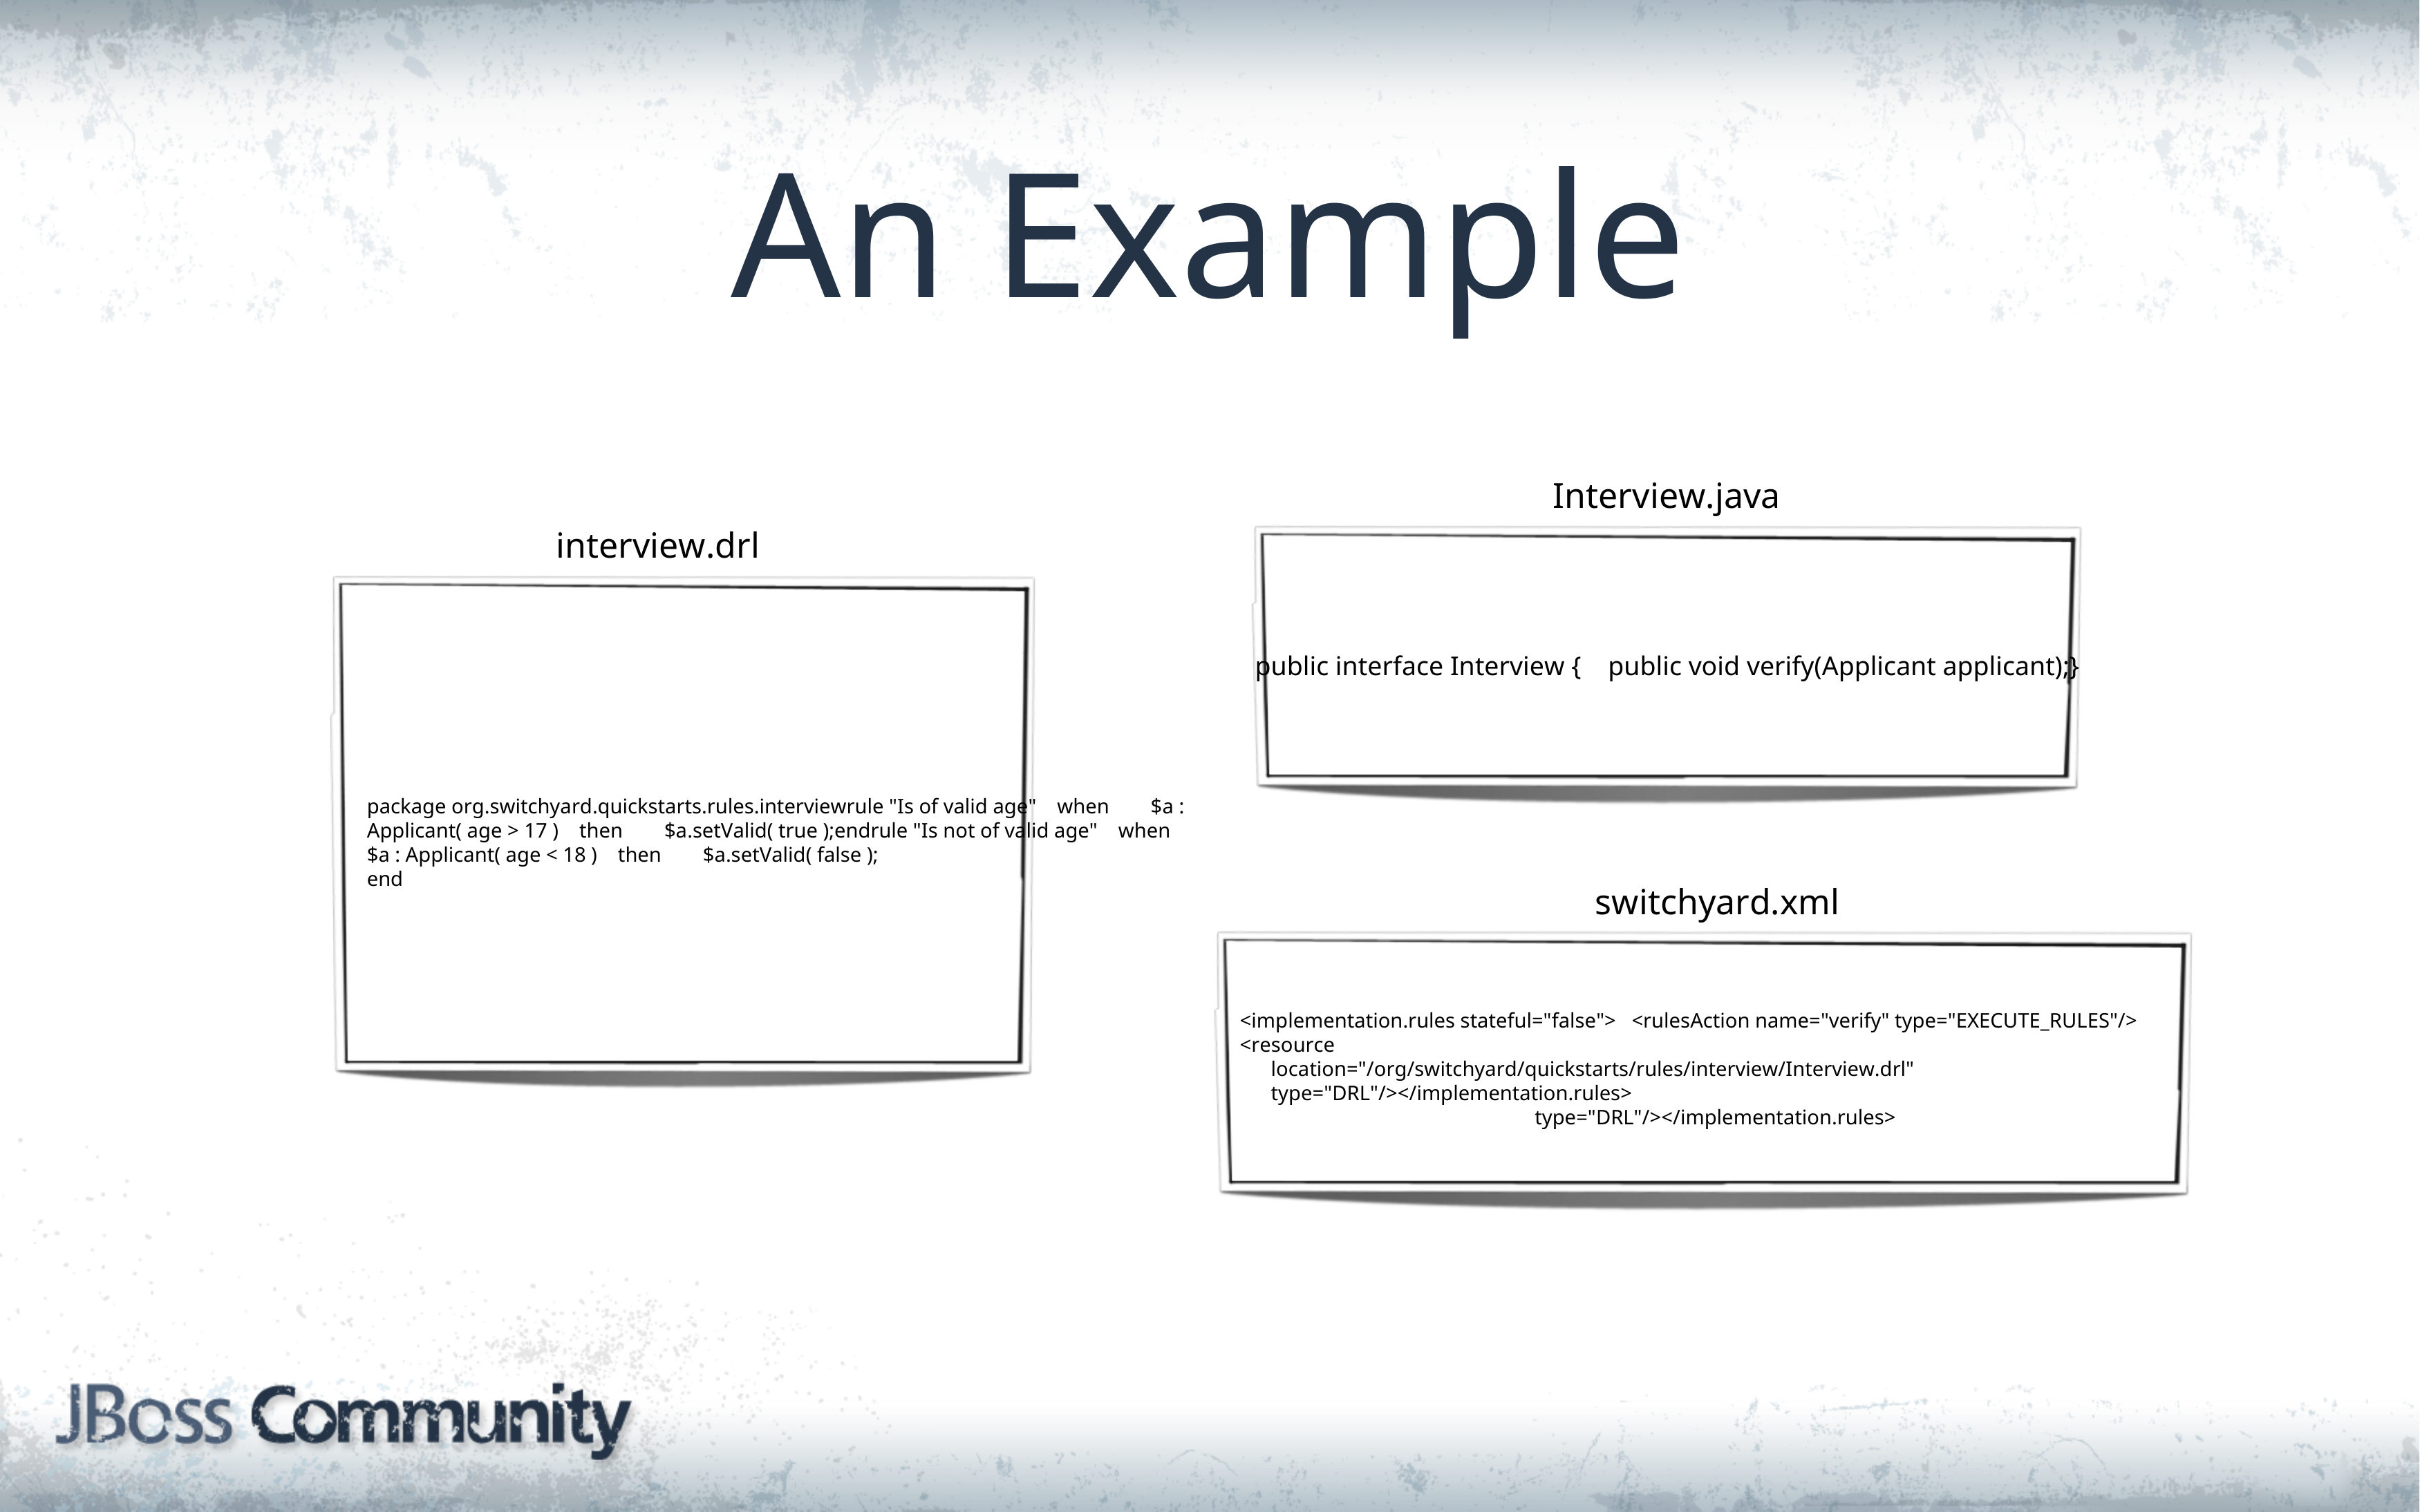

# An Example
Interview.java
interview.drl
package org.switchyard.quickstarts.rules.interviewrule "Is of valid age" when $a : Applicant( age > 17 ) then $a.setValid( true );endrule "Is not of valid age" when $a : Applicant( age < 18 ) then $a.setValid( false );
end
public interface Interview { public void verify(Applicant applicant);}
switchyard.xml
<implementation.rules stateful="false"> <rulesAction name="verify" type="EXECUTE_RULES"/> <resource
 location="/org/switchyard/quickstarts/rules/interview/Interview.drl"
 type="DRL"/></implementation.rules>
 type="DRL"/></implementation.rules>